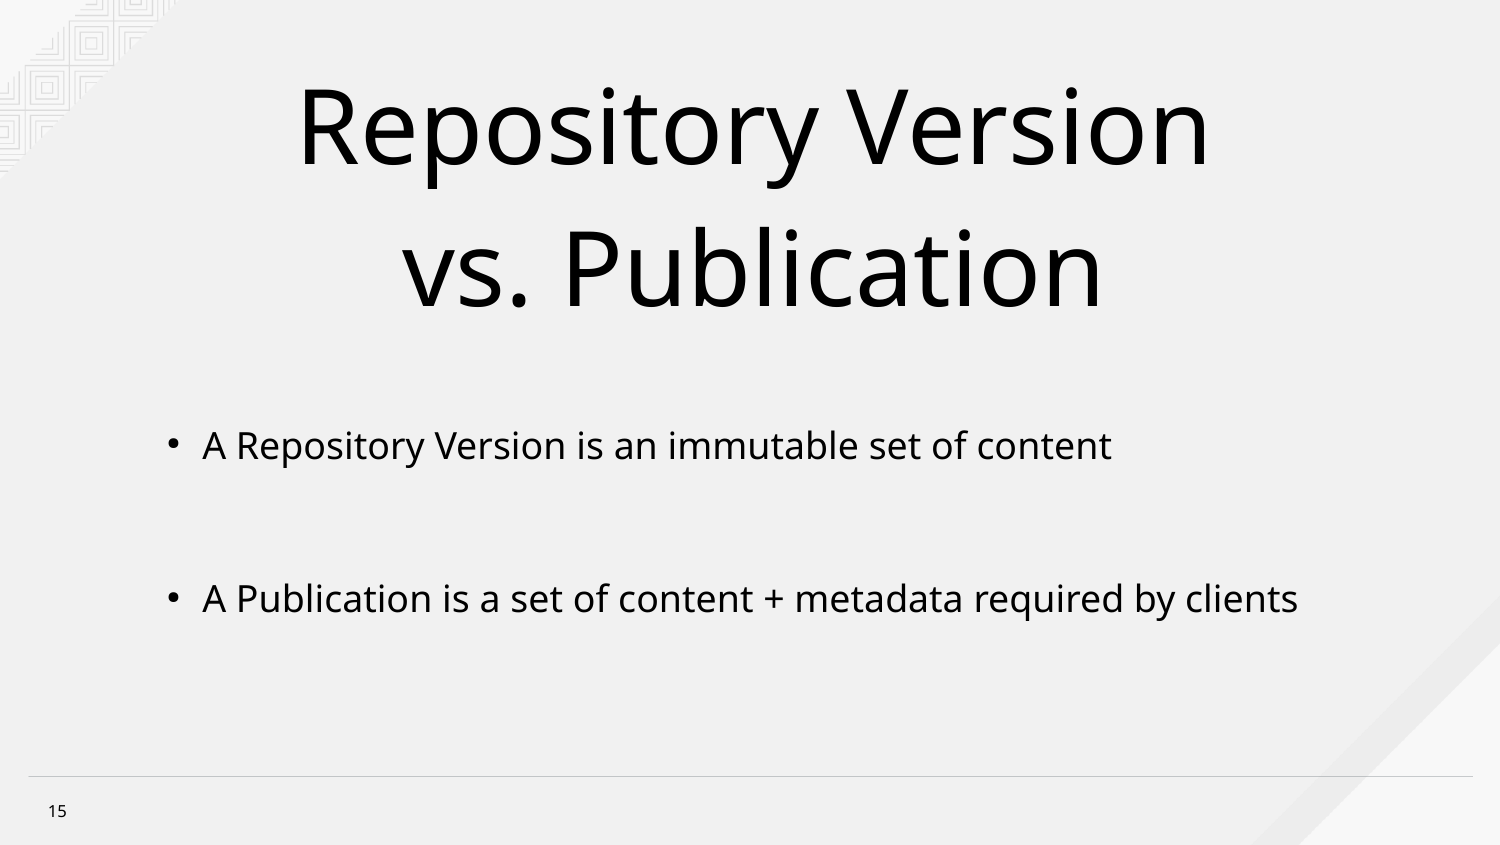

Repository Version vs. Publication
A Repository Version is an immutable set of content
A Publication is a set of content + metadata required by clients
15